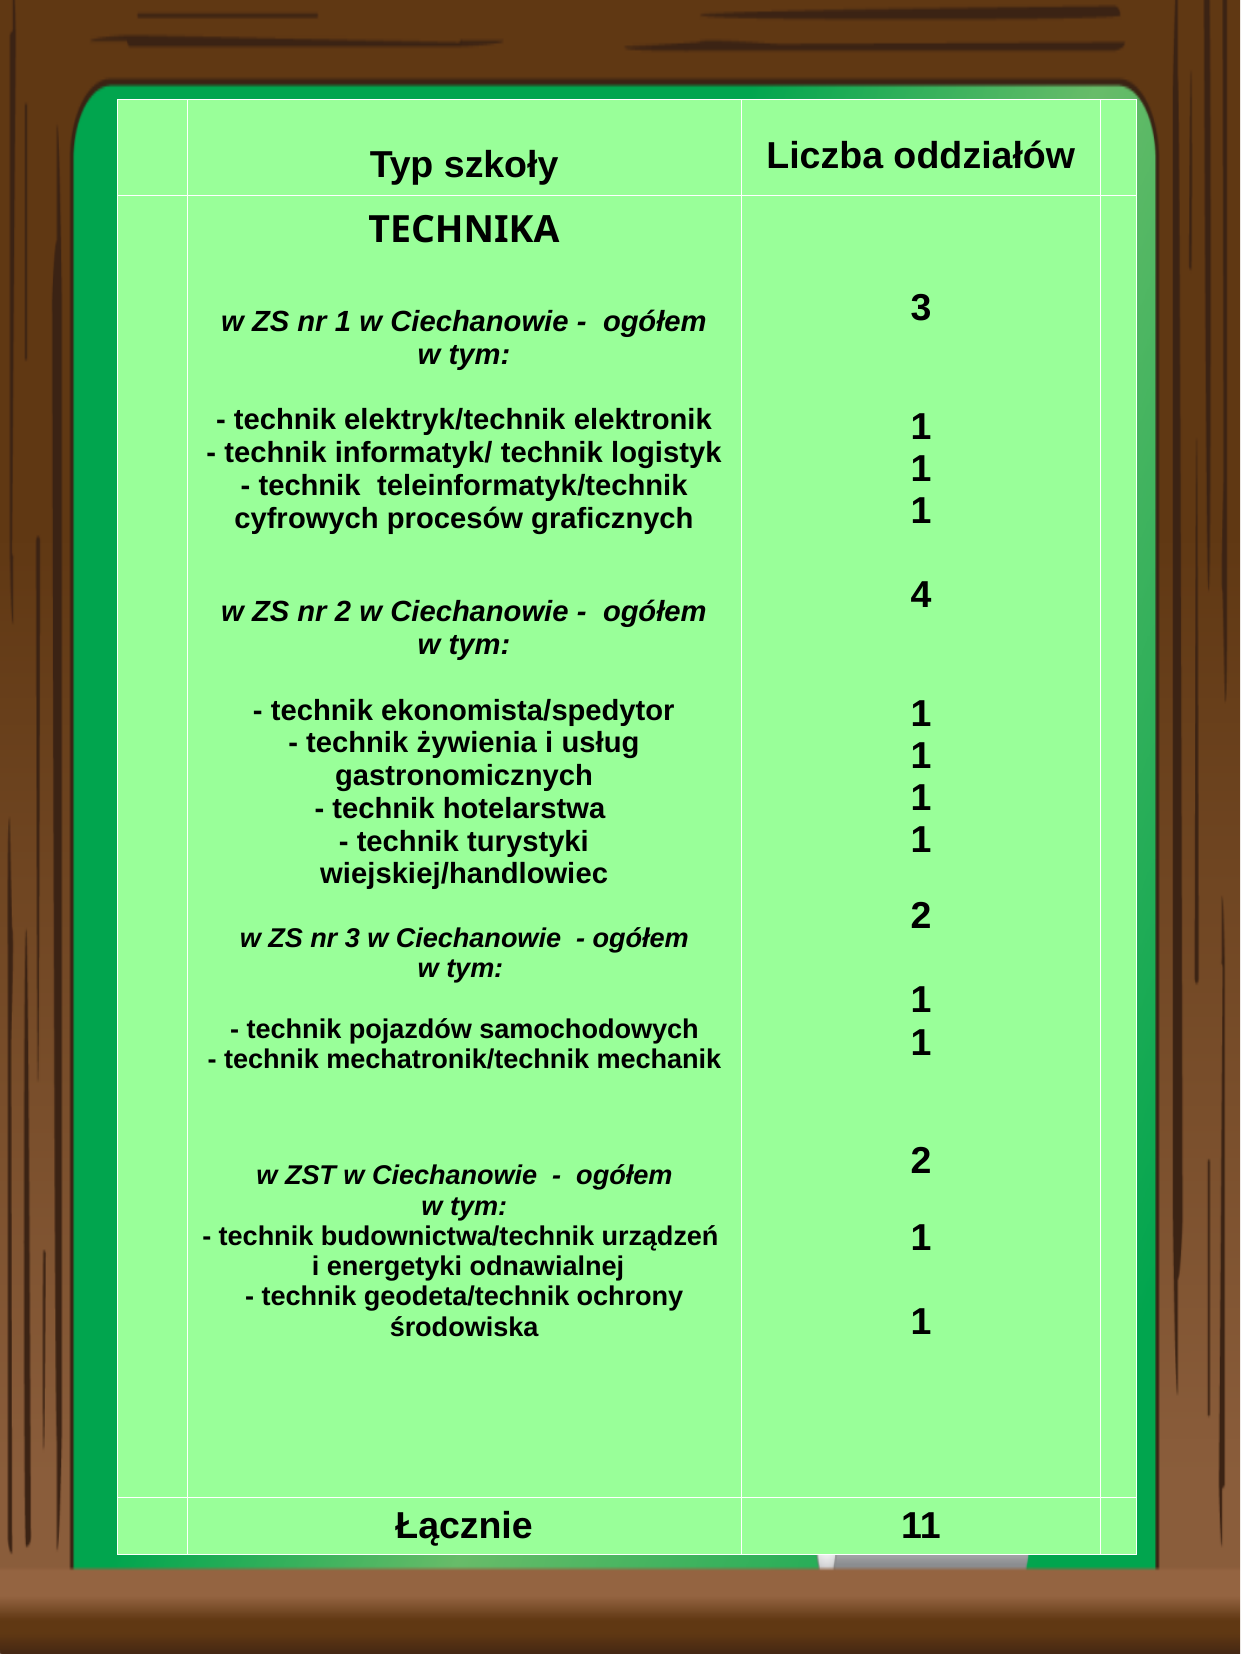

| | Typ szkoły | Liczba oddziałów | |
| --- | --- | --- | --- |
| | TECHNIKA w ZS nr 1 w Ciechanowie - ogółem w tym: - technik elektryk/technik elektronik - technik informatyk/ technik logistyk - technik teleinformatyk/technik cyfrowych procesów graficznych w ZS nr 2 w Ciechanowie - ogółem w tym: - technik ekonomista/spedytor - technik żywienia i usług gastronomicznych - technik hotelarstwa - technik turystyki wiejskiej/handlowiec w ZS nr 3 w Ciechanowie - ogółem w tym: - technik pojazdów samochodowych - technik mechatronik/technik mechanik w ZST w Ciechanowie - ogółem w tym: - technik budownictwa/technik urządzeń i energetyki odnawialnej - technik geodeta/technik ochrony środowiska | 3 1 1 1 4 1 1 1 1 2 1 1 2 1 1 | |
| | Łącznie | 11 | |